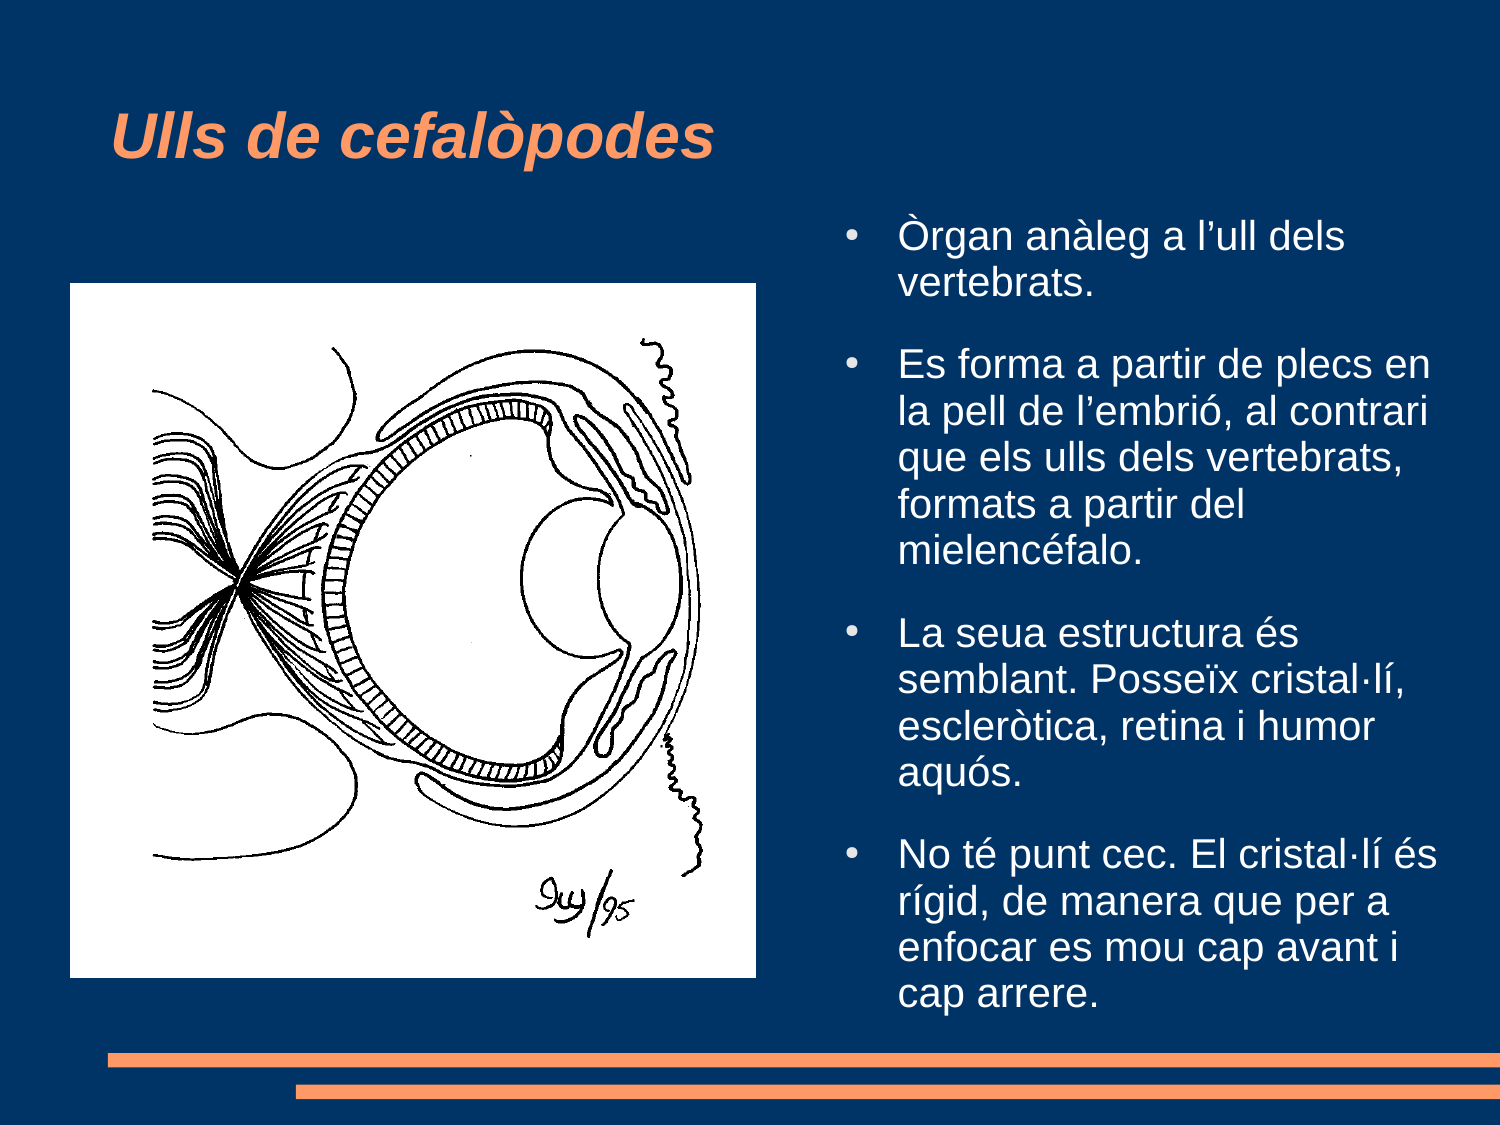

# Ulls de cefalòpodes
Òrgan anàleg a l’ull dels vertebrats.
Es forma a partir de plecs en la pell de l’embrió, al contrari que els ulls dels vertebrats, formats a partir del mielencéfalo.
La seua estructura és semblant. Posseïx cristal·lí, escleròtica, retina i humor aquós.
No té punt cec. El cristal·lí és rígid, de manera que per a enfocar es mou cap avant i cap arrere.